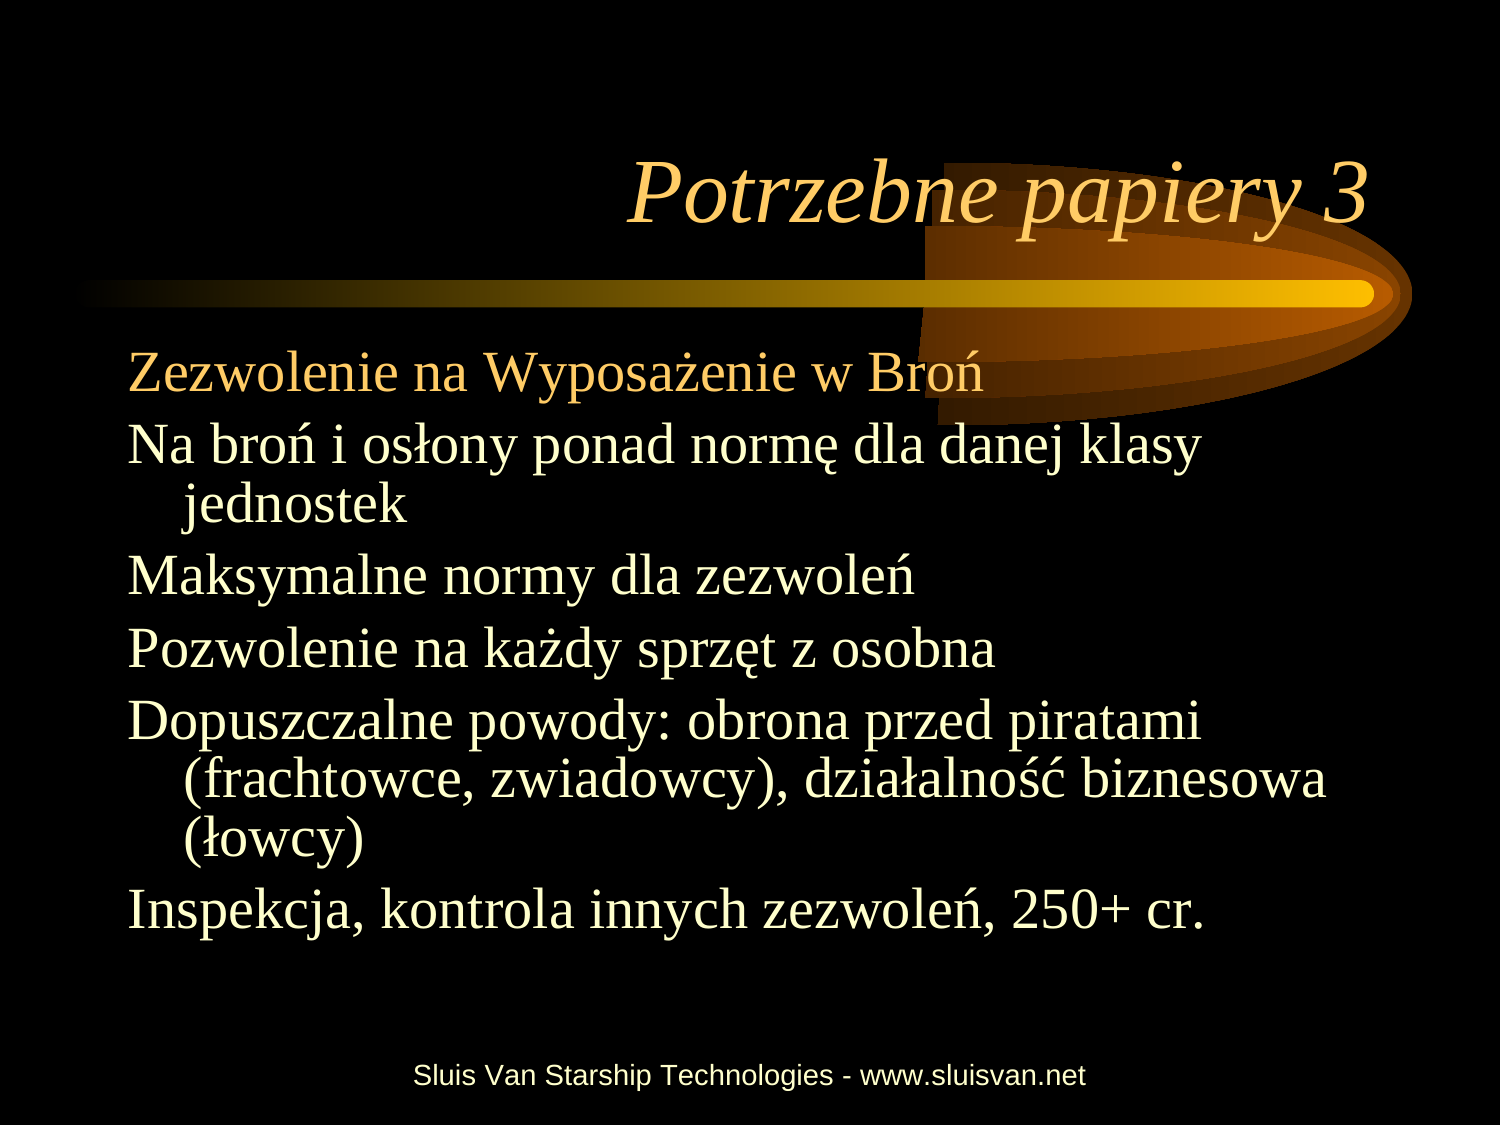

# Potrzebne papiery 3
Zezwolenie na Wyposażenie w Broń
Na broń i osłony ponad normę dla danej klasy jednostek
Maksymalne normy dla zezwoleń
Pozwolenie na każdy sprzęt z osobna
Dopuszczalne powody: obrona przed piratami (frachtowce, zwiadowcy), działalność biznesowa (łowcy)
Inspekcja, kontrola innych zezwoleń, 250+ cr.
Sluis Van Starship Technologies - www.sluisvan.net